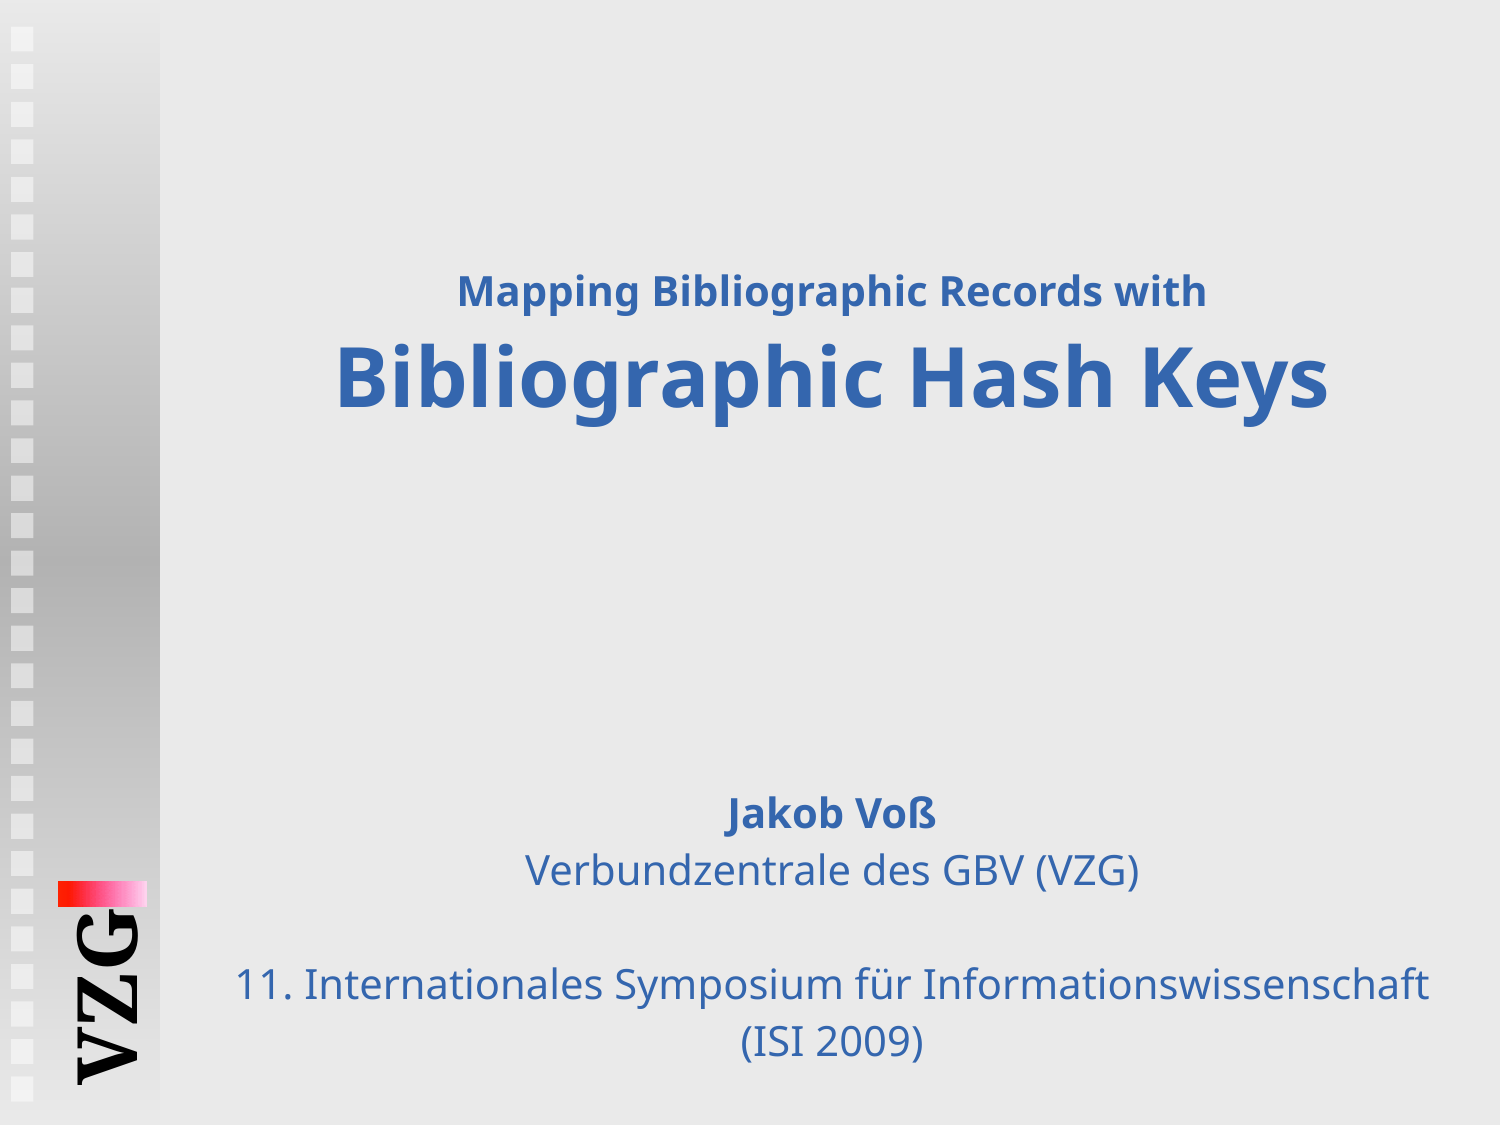

# Mapping Bibliographic Records with Bibliographic Hash Keys
Jakob Voß
Verbundzentrale des GBV (VZG)
11. Internationales Symposium für Informationswissenschaft (ISI 2009)